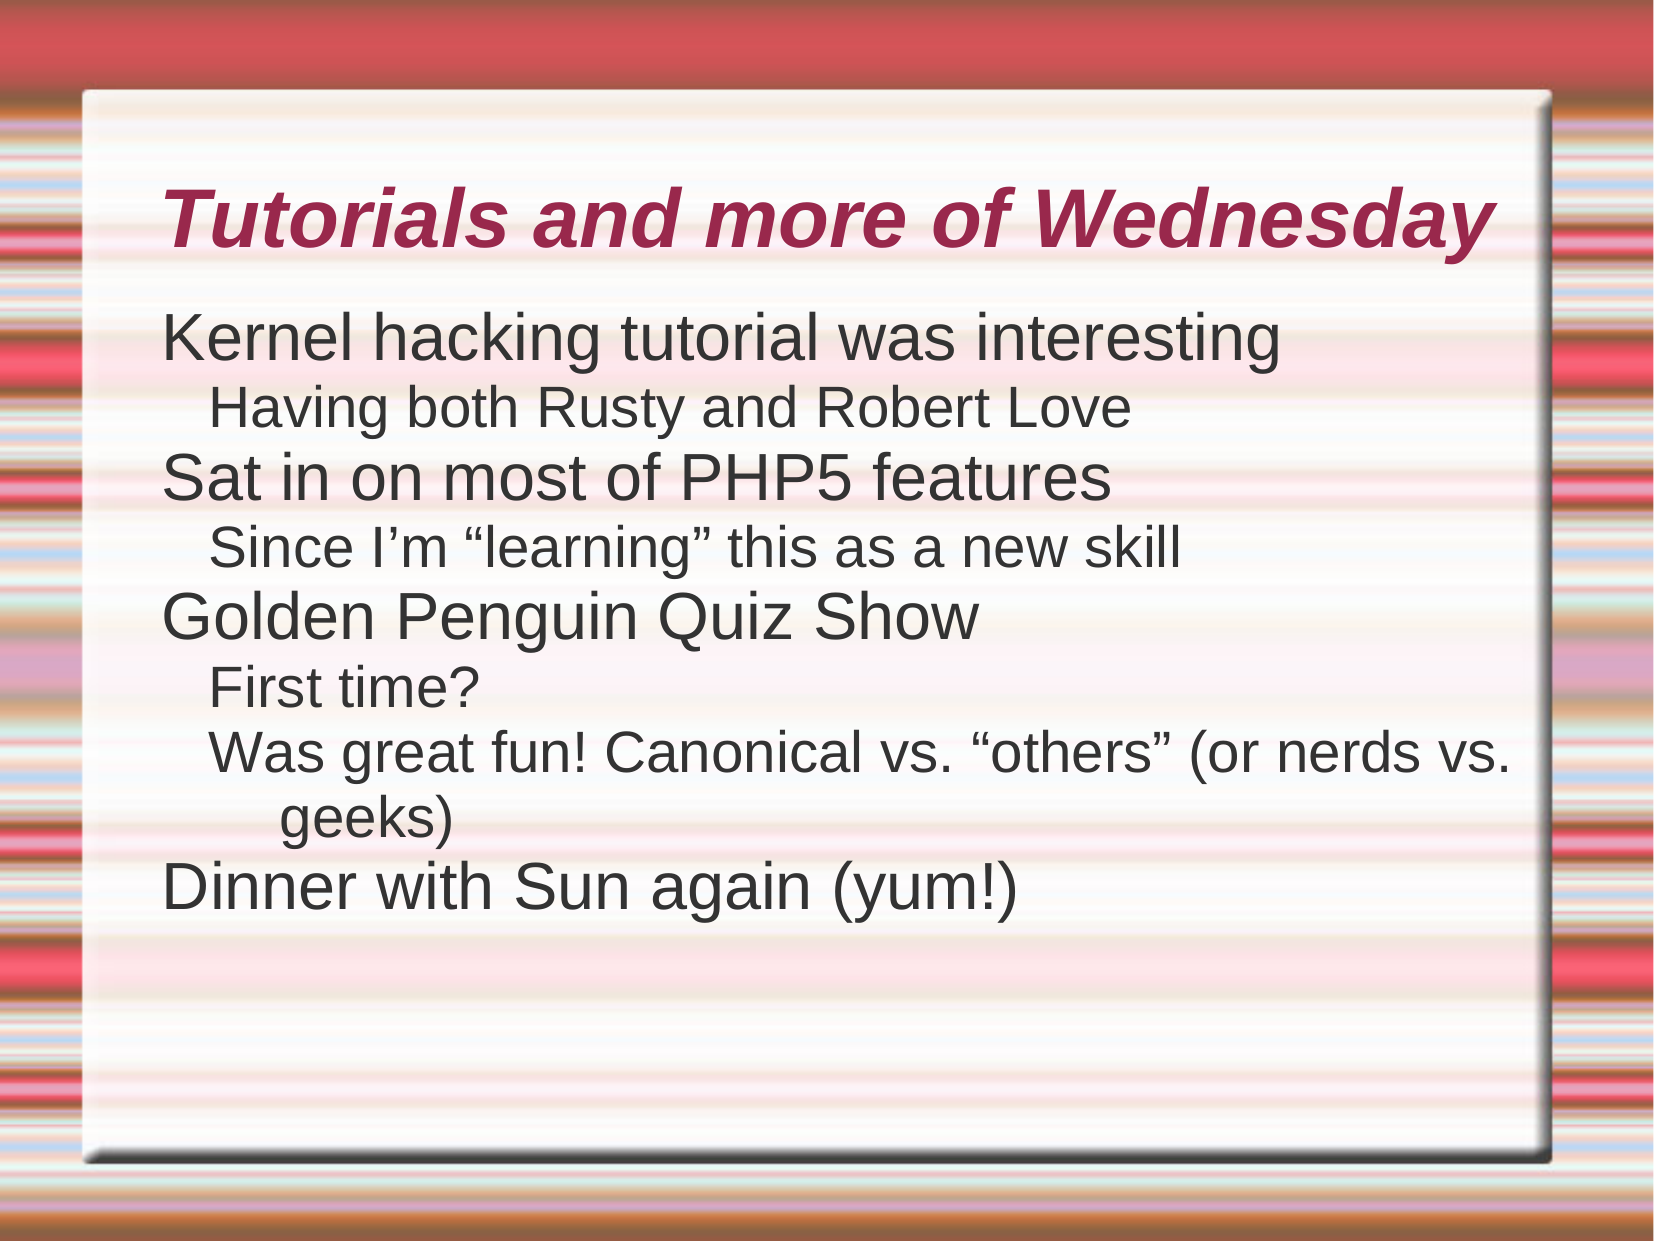

# Tutorials and more of Wednesday
Kernel hacking tutorial was interesting
Having both Rusty and Robert Love
Sat in on most of PHP5 features
Since I’m “learning” this as a new skill
Golden Penguin Quiz Show
First time?
Was great fun! Canonical vs. “others” (or nerds vs. geeks)
Dinner with Sun again (yum!)